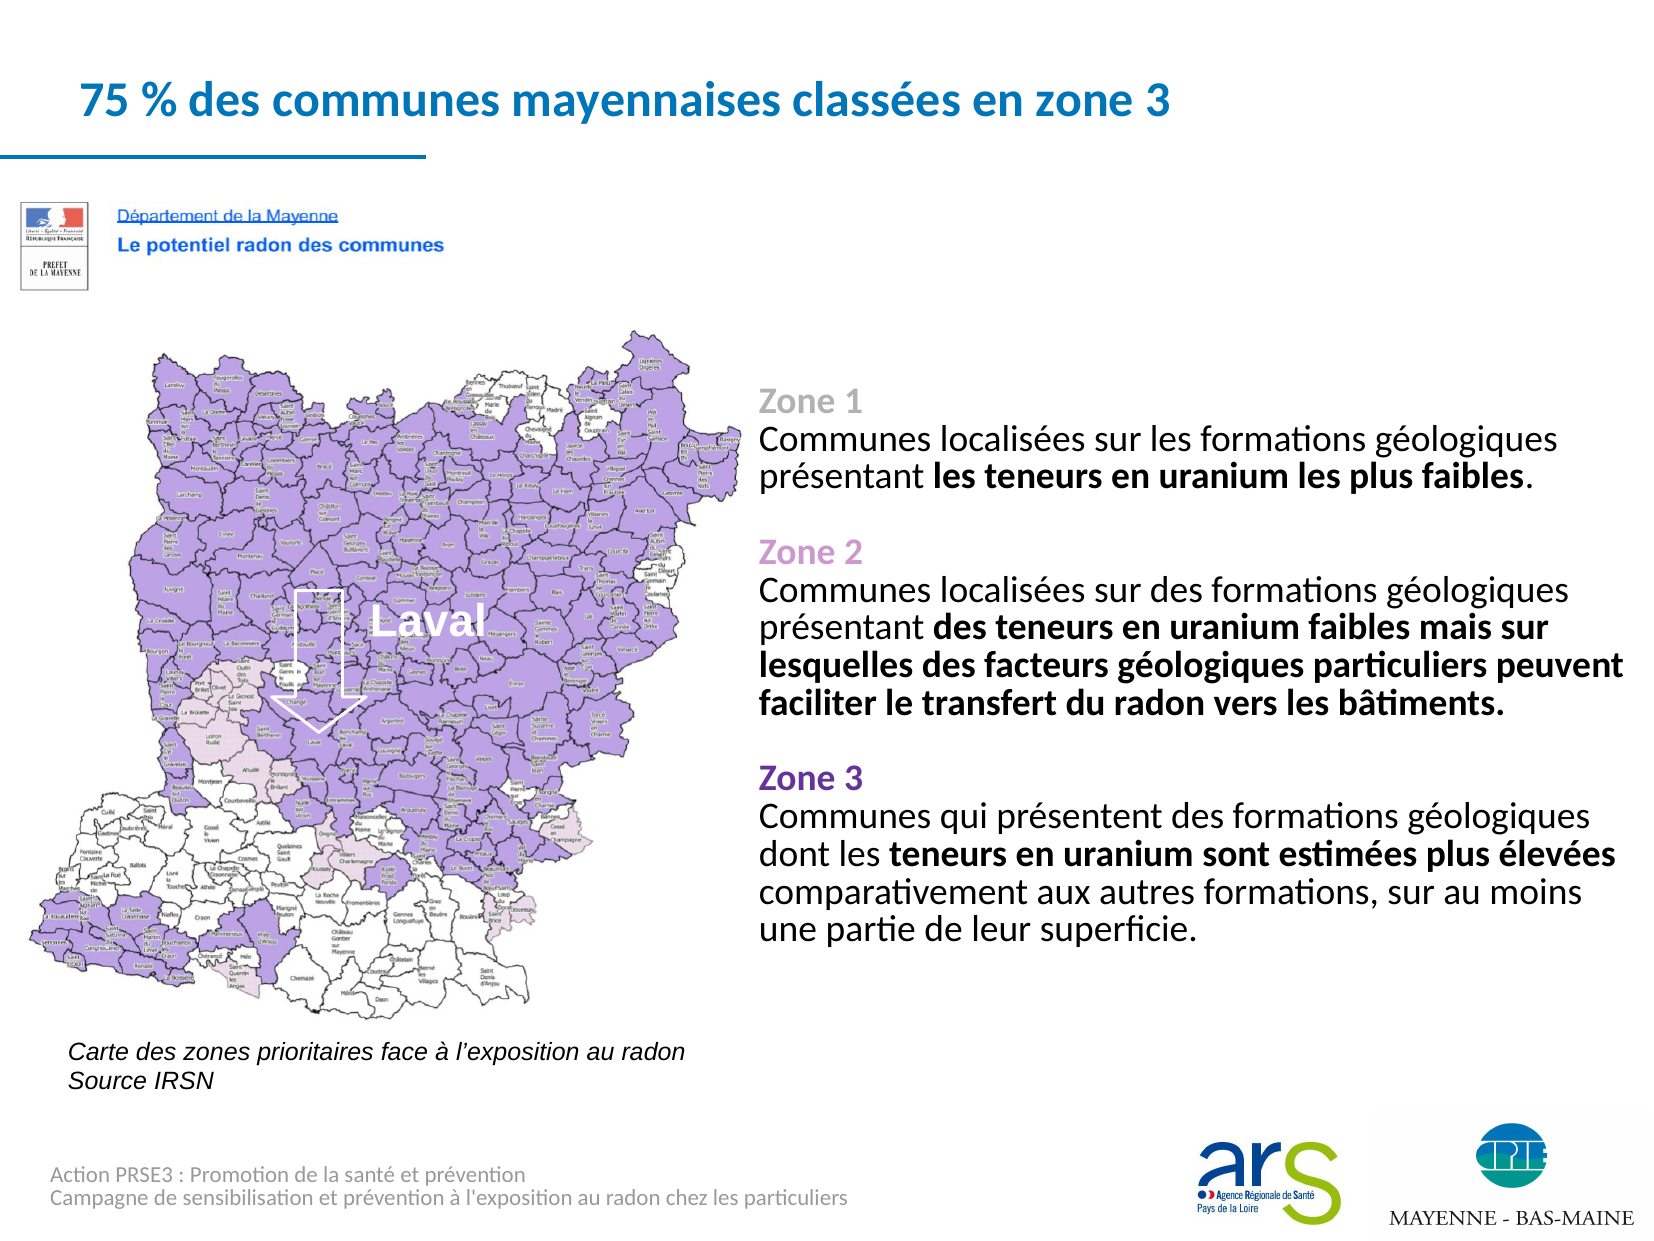

75 % des communes mayennaises classées en zone 3
 Laval
Zone 1
Communes localisées sur les formations géologiques présentant les teneurs en uranium les plus faibles.
Zone 2
Communes localisées sur des formations géologiques présentant des teneurs en uranium faibles mais sur lesquelles des facteurs géologiques particuliers peuvent faciliter le transfert du radon vers les bâtiments.
Zone 3
Communes qui présentent des formations géologiques dont les teneurs en uranium sont estimées plus élevées comparativement aux autres formations, sur au moins une partie de leur superficie.
Carte des zones prioritaires face à l’exposition au radon
Source IRSN
Action PRSE3 : Promotion de la santé et prévention
Campagne de sensibilisation et prévention à l'exposition au radon chez les particuliers